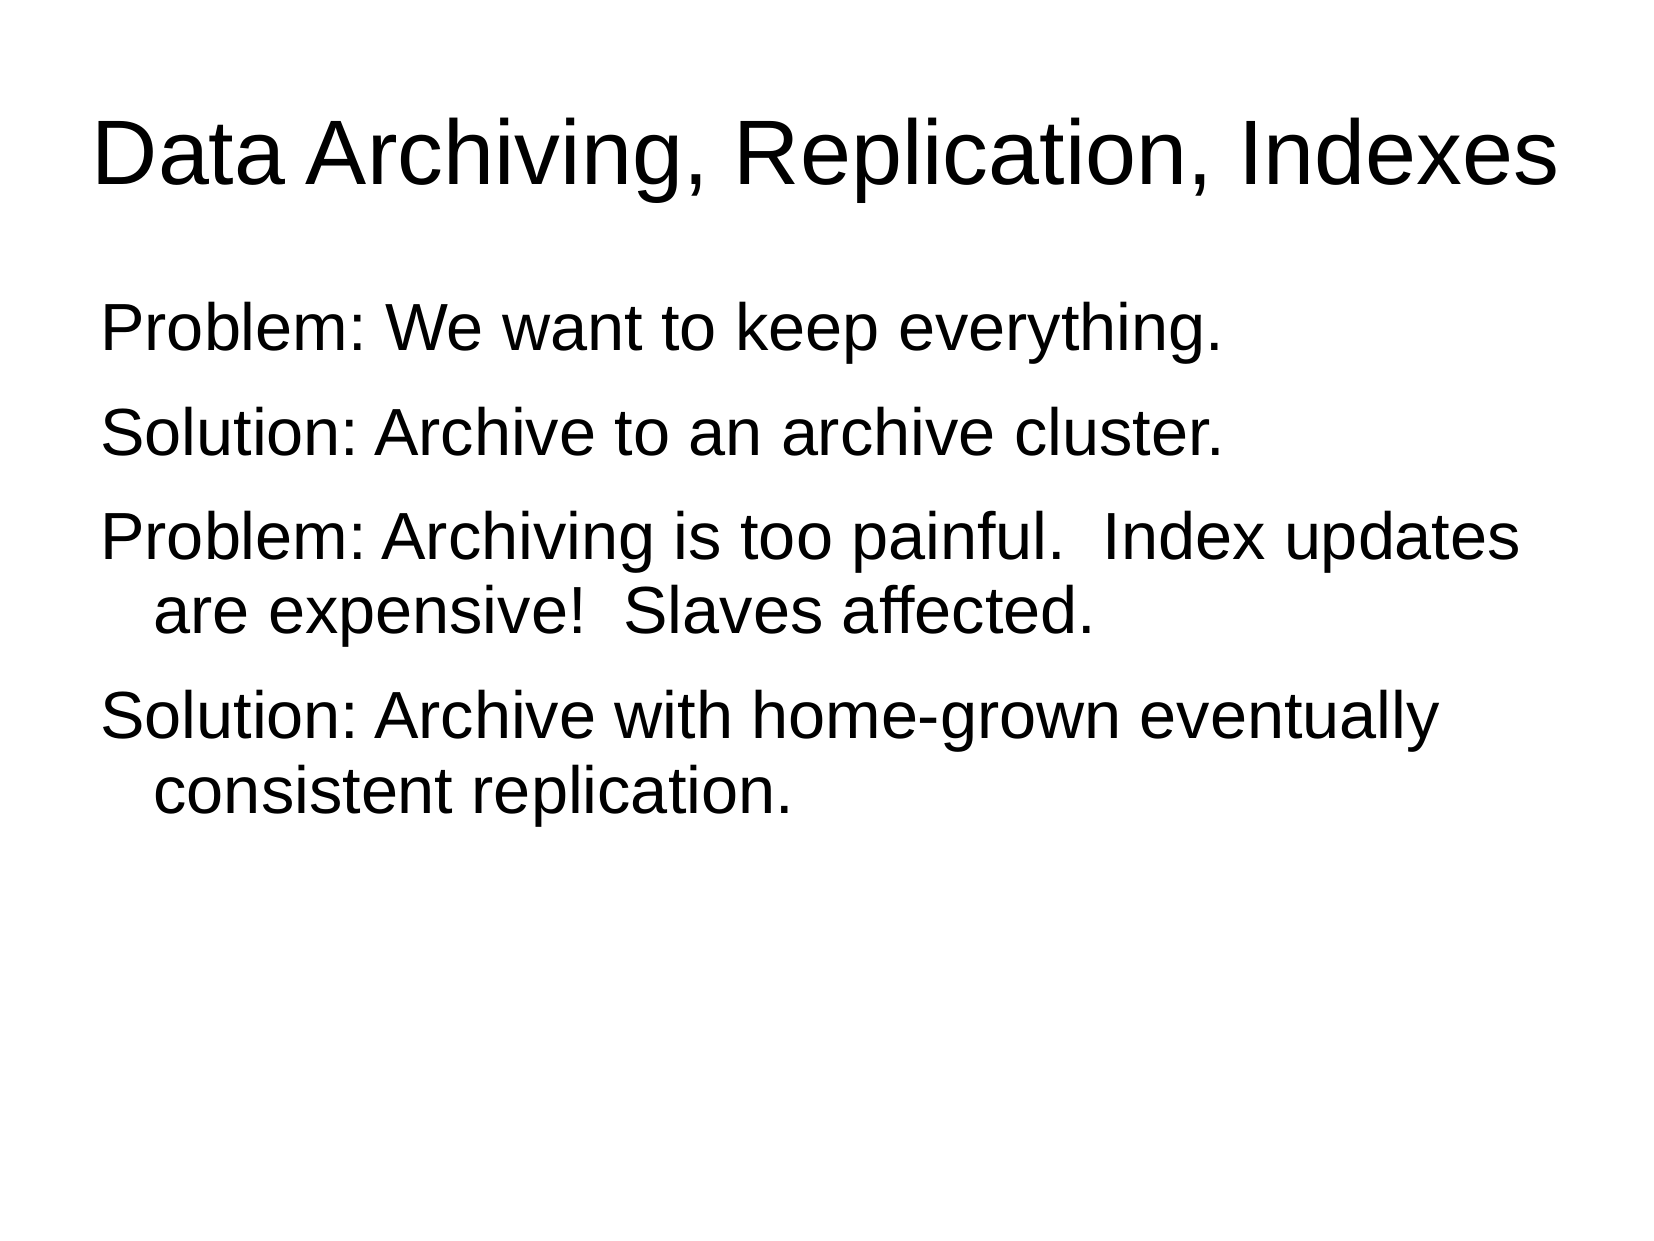

# Data Archiving, Replication, Indexes
Problem: We want to keep everything.
Solution: Archive to an archive cluster.
Problem: Archiving is too painful. Index updates are expensive! Slaves affected.
Solution: Archive with home-grown eventually consistent replication.